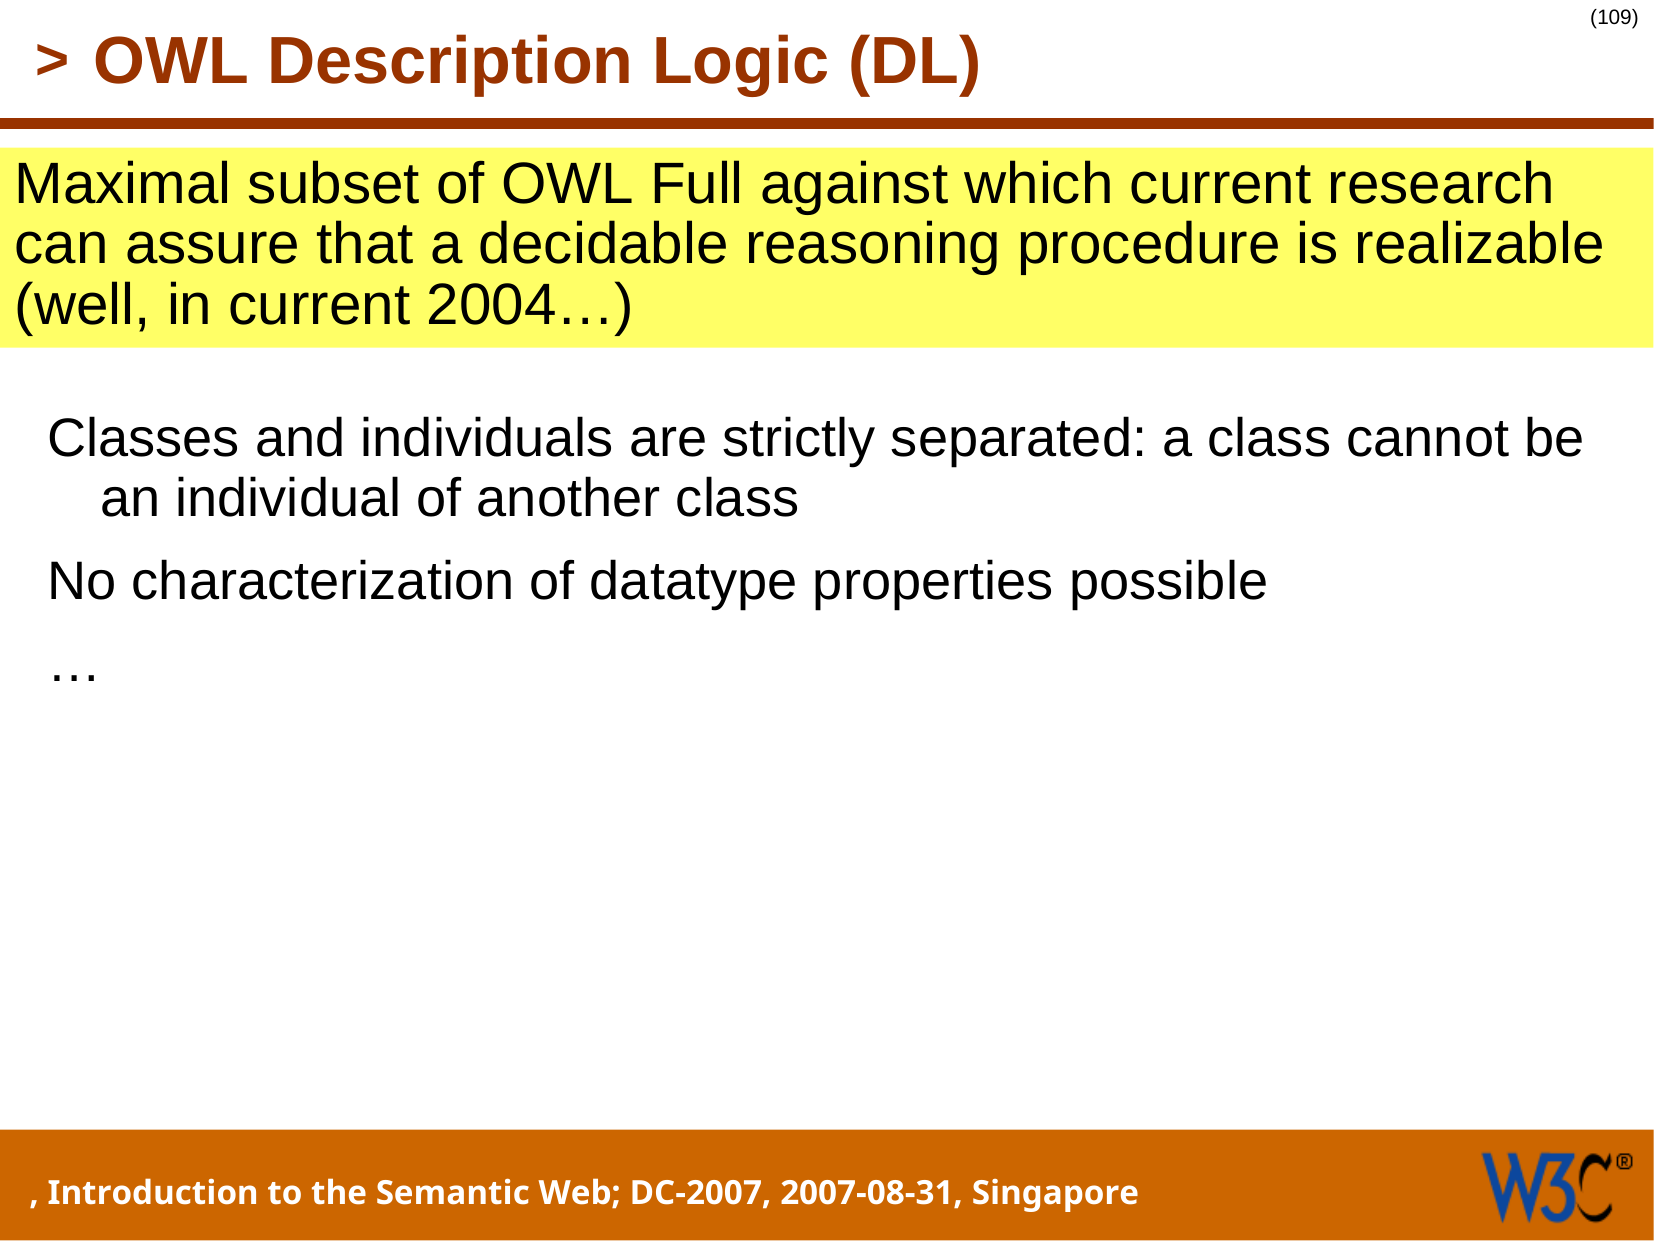

# OWL Description Logic (DL)
Maximal subset of OWL Full against which current research
can assure that a decidable reasoning procedure is realizable
(well, in current 2004…)
Classes and individuals are strictly separated: a class cannot be an individual of another class
No characterization of datatype properties possible
…